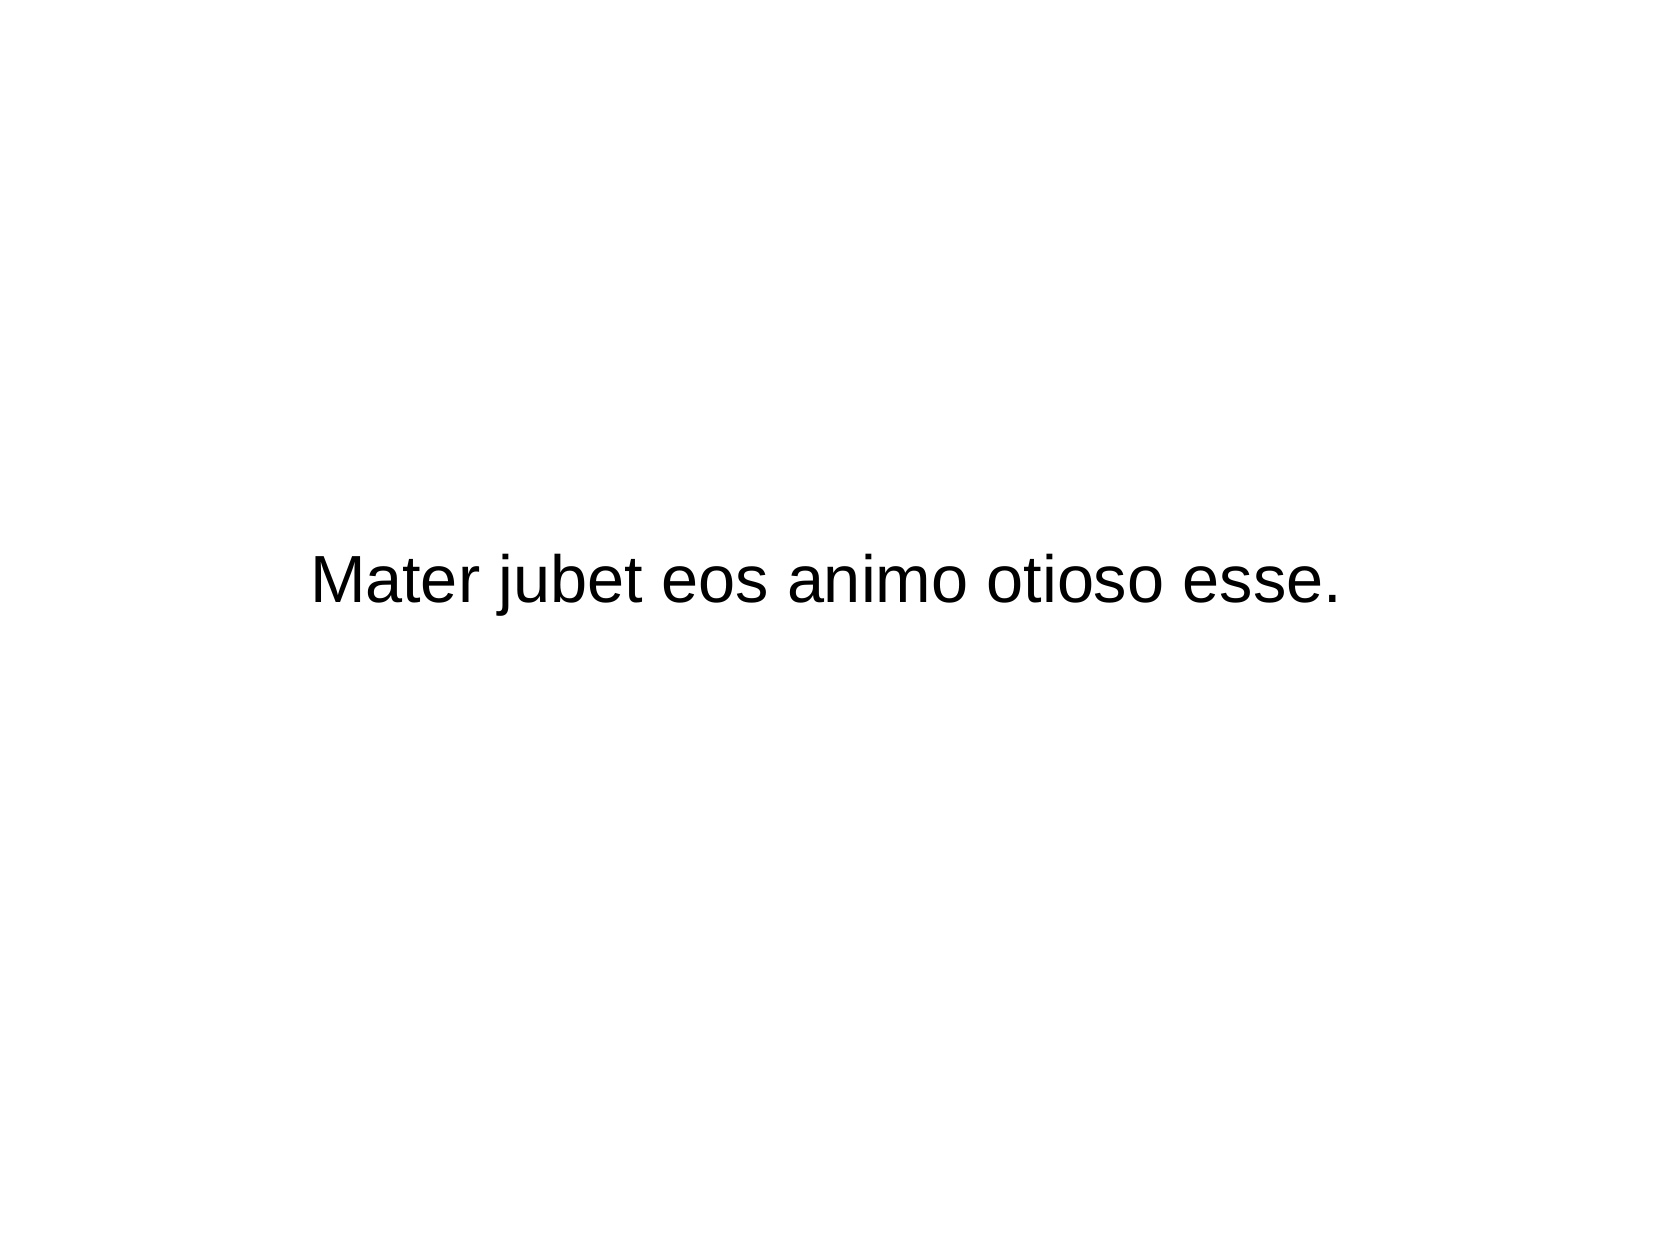

# Mater jubet eos animo otioso esse.